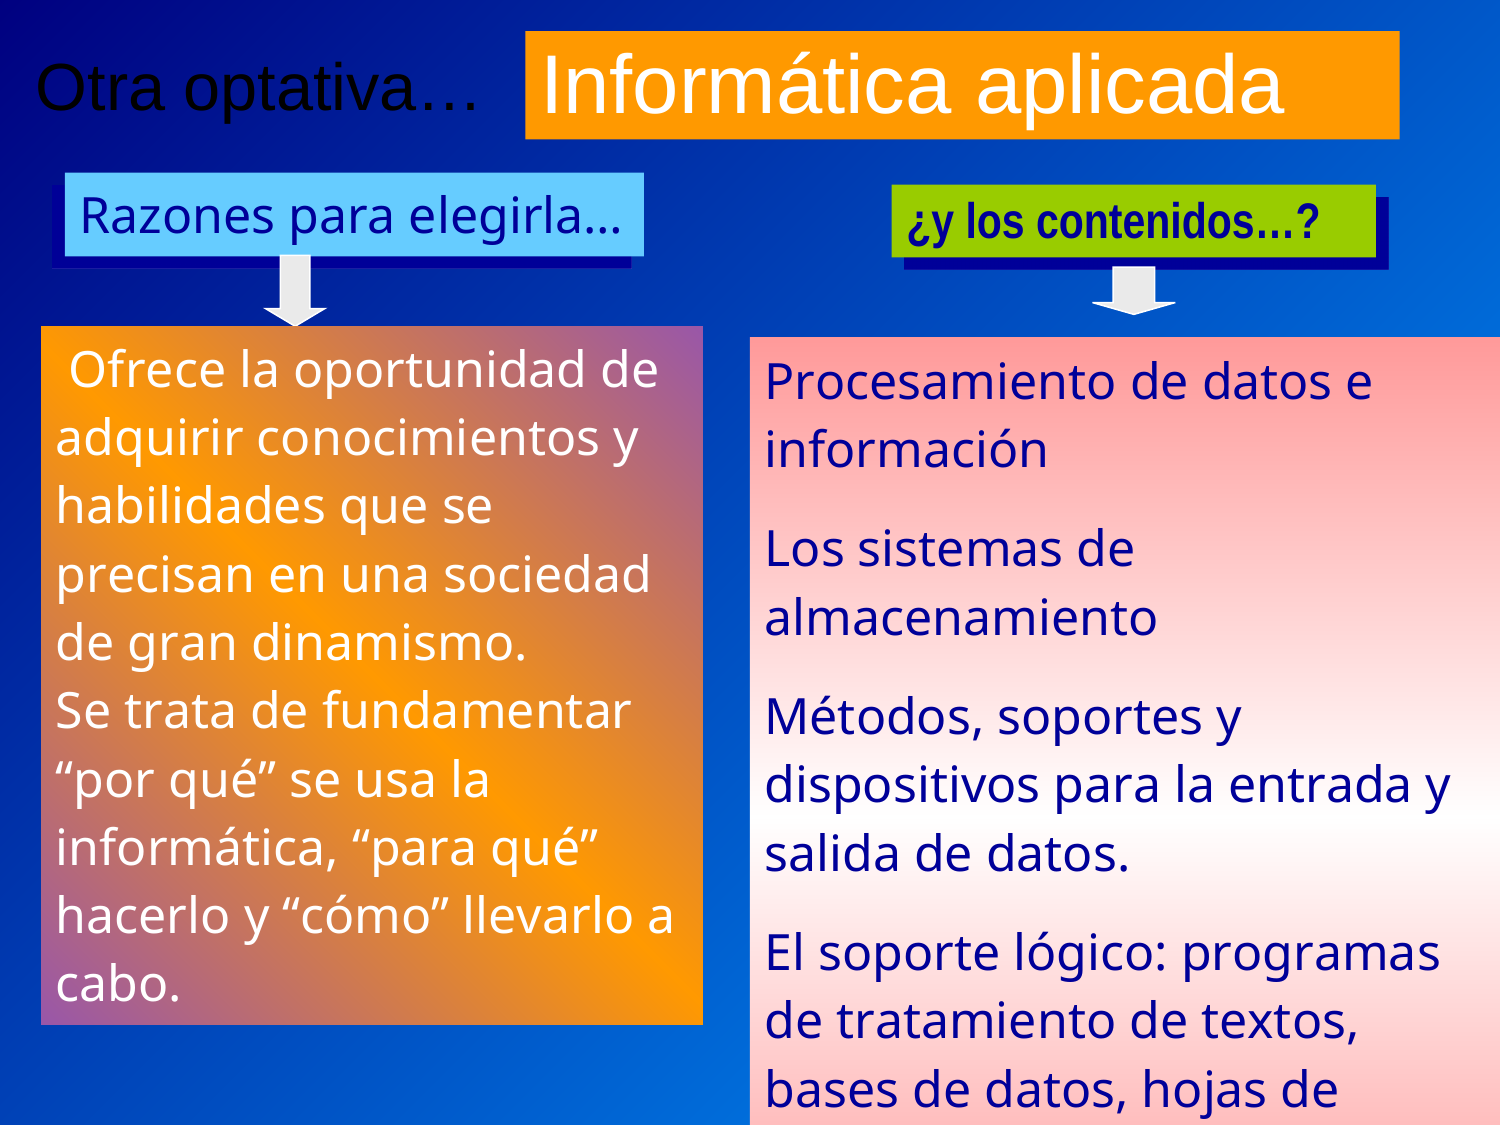

# Otra optativa…
Informática aplicada
Razones para elegirla…
¿y los contenidos…?
 Ofrece la oportunidad de adquirir conocimientos y habilidades que se precisan en una sociedad de gran dinamismo.
Se trata de fundamentar “por qué” se usa la informática, “para qué” hacerlo y “cómo” llevarlo a cabo.
Procesamiento de datos e información
Los sistemas de almacenamiento
Métodos, soportes y dispositivos para la entrada y salida de datos.
El soporte lógico: programas de tratamiento de textos, bases de datos, hojas de calculo…
La informática y la sociedad